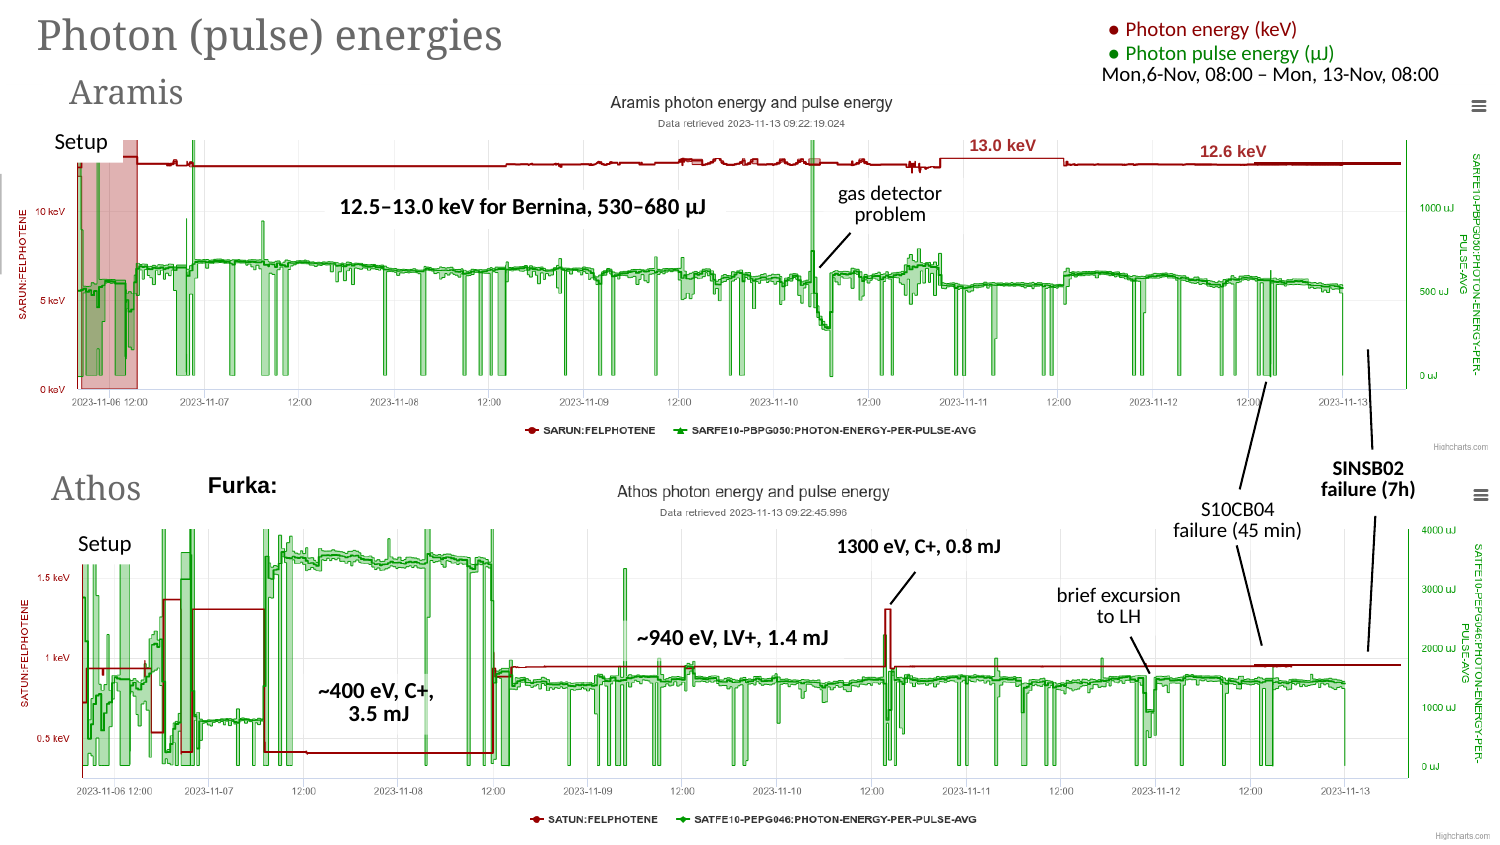

# Photon (pulse) energies
 ● Photon energy (keV)
 ● Photon pulse energy (µJ)
Mon,6-Nov, 08:00 – Mon, 13-Nov, 08:00
Aramis
Setup
13.0 keV
12.6 keV
gas detector
problem
12.5–13.0 keV for Bernina, 530–680 µJ
SINSB02
failure (7h)
Furka:
Athos
S10CB04
failure (45 min)
Setup
1300 eV, C+, 0.8 mJ
brief excursion
to LH
~940 eV, LV+, 1.4 mJ
~400 eV, C+,
3.5 mJ